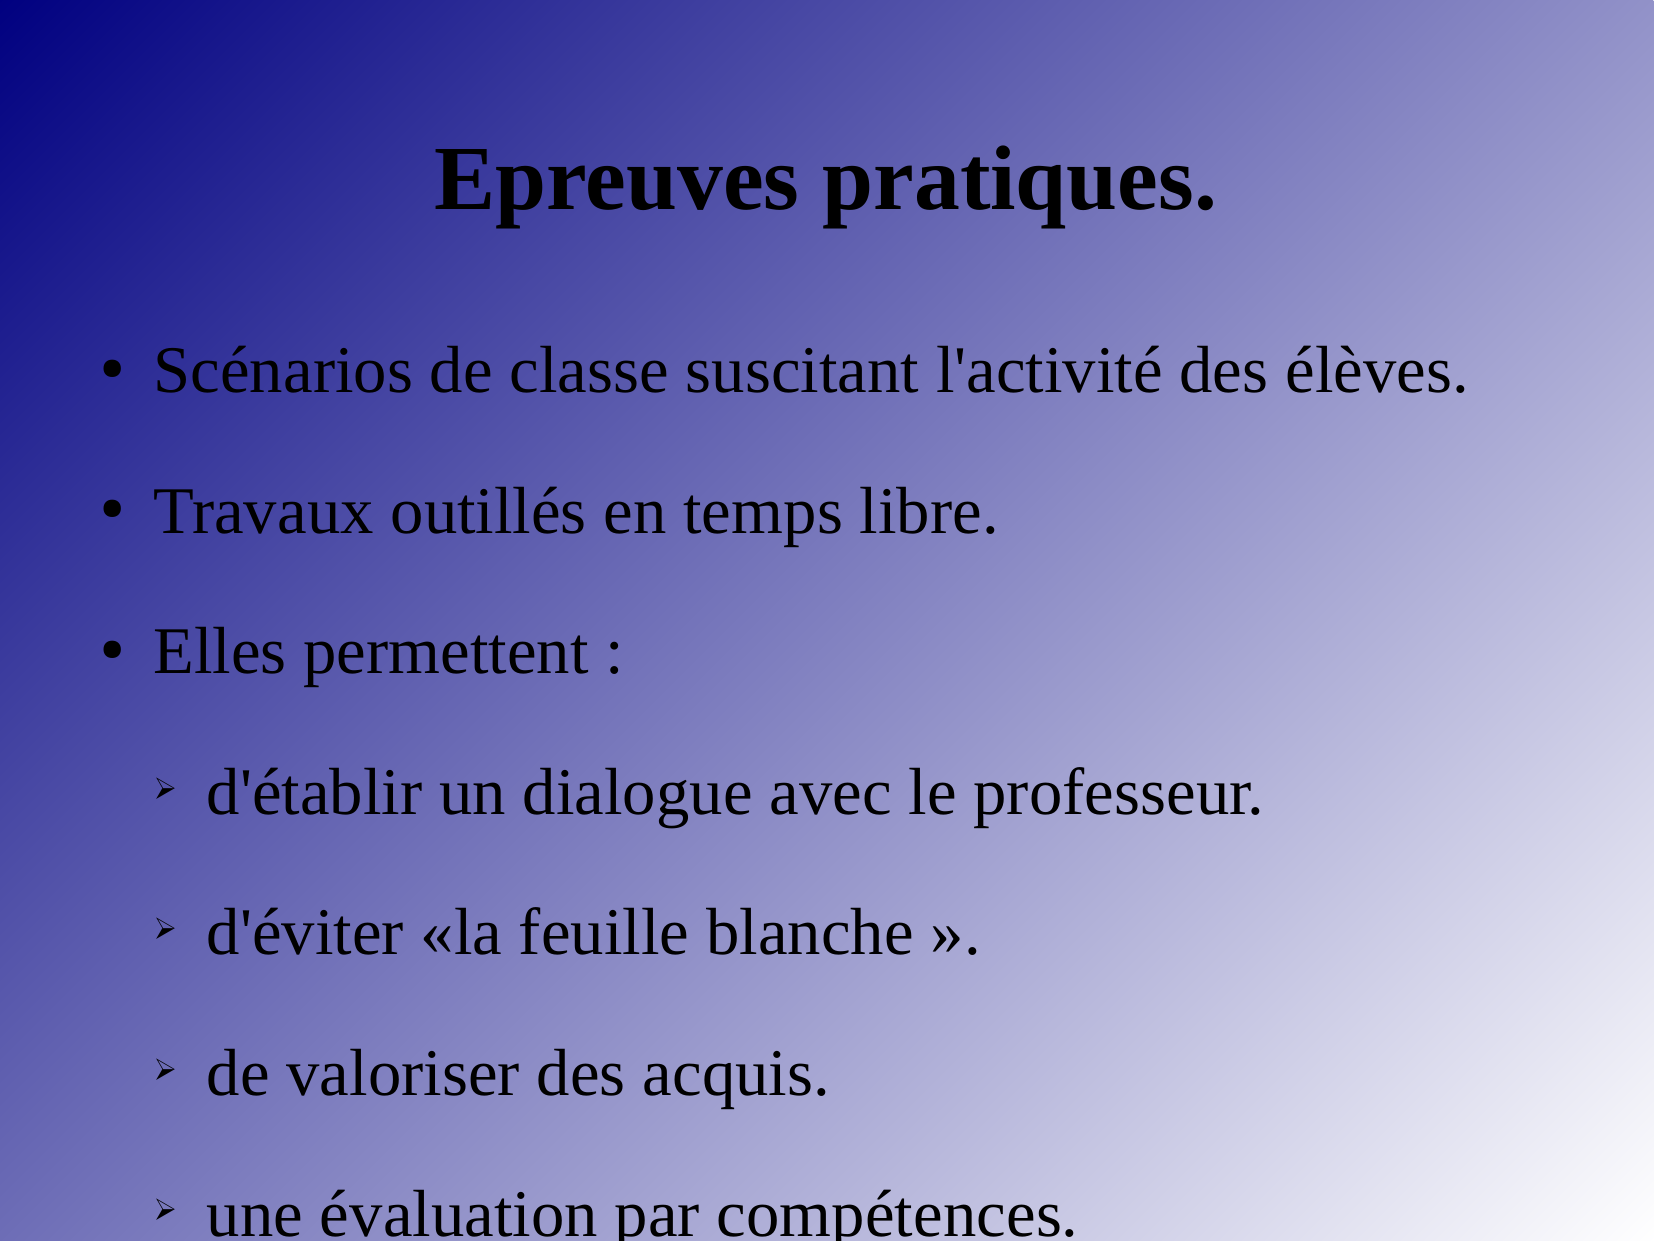

# Epreuves pratiques.
Scénarios de classe suscitant l'activité des élèves.
Travaux outillés en temps libre.
Elles permettent :
d'établir un dialogue avec le professeur.
d'éviter «la feuille blanche ».
de valoriser des acquis.
une évaluation par compétences.